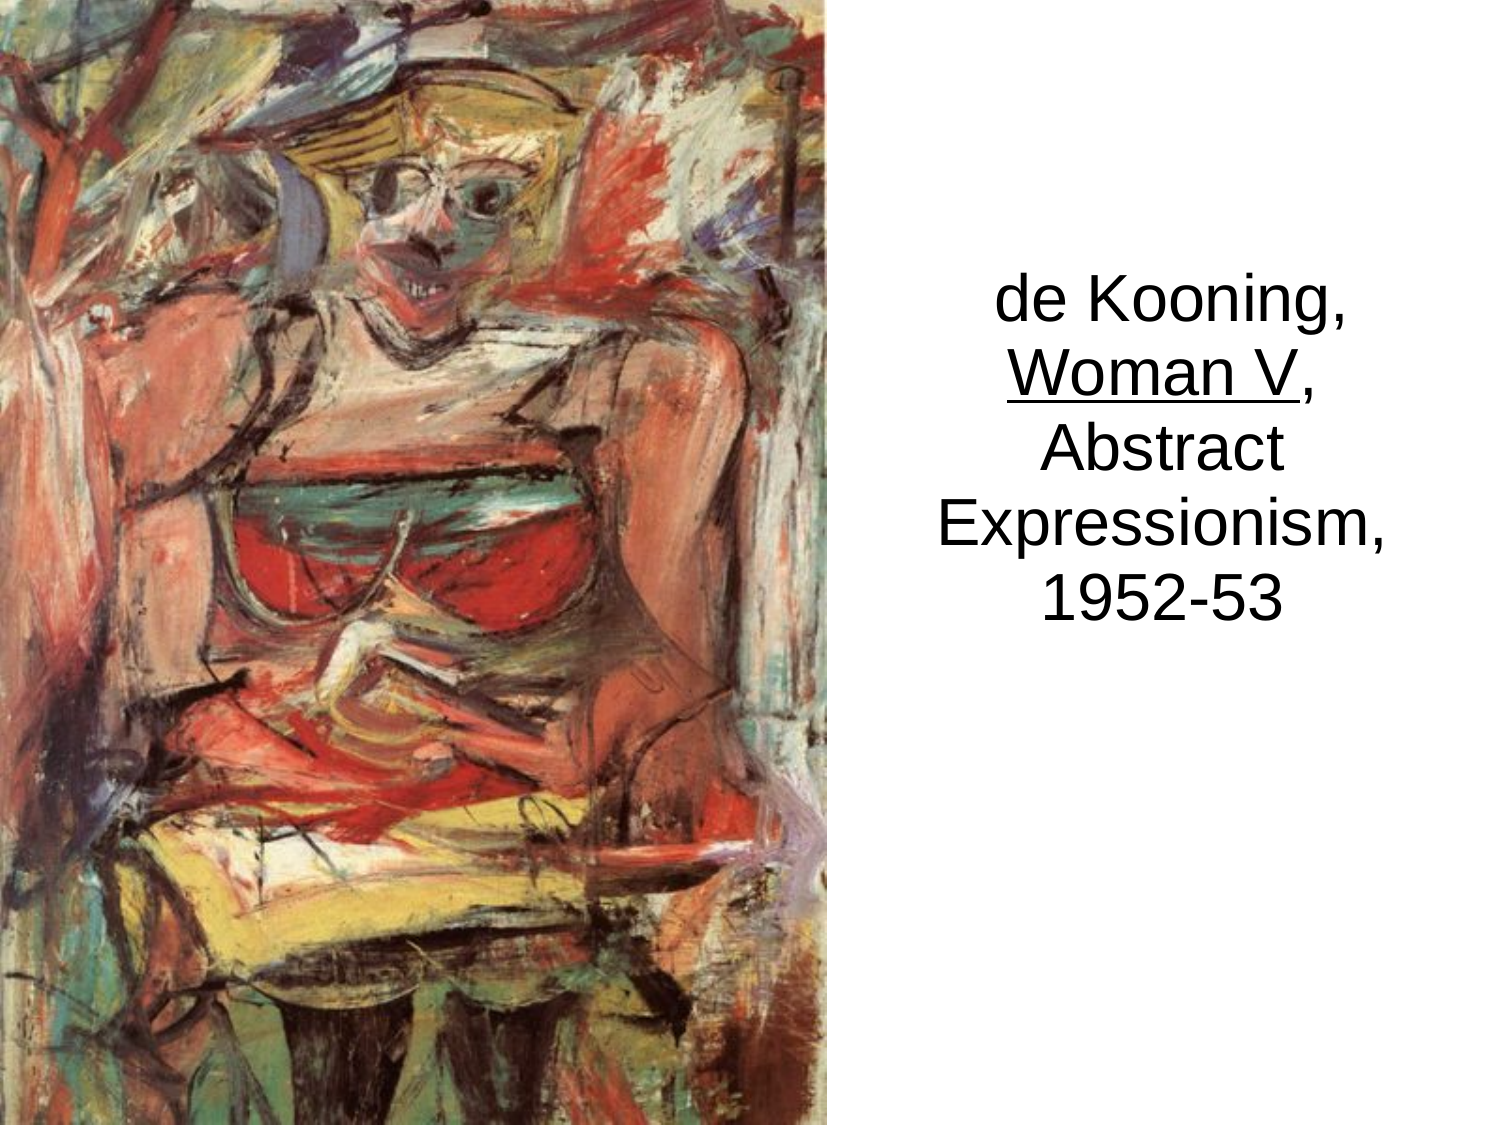

# de Kooning, Woman V, Abstract Expressionism, 1952-53